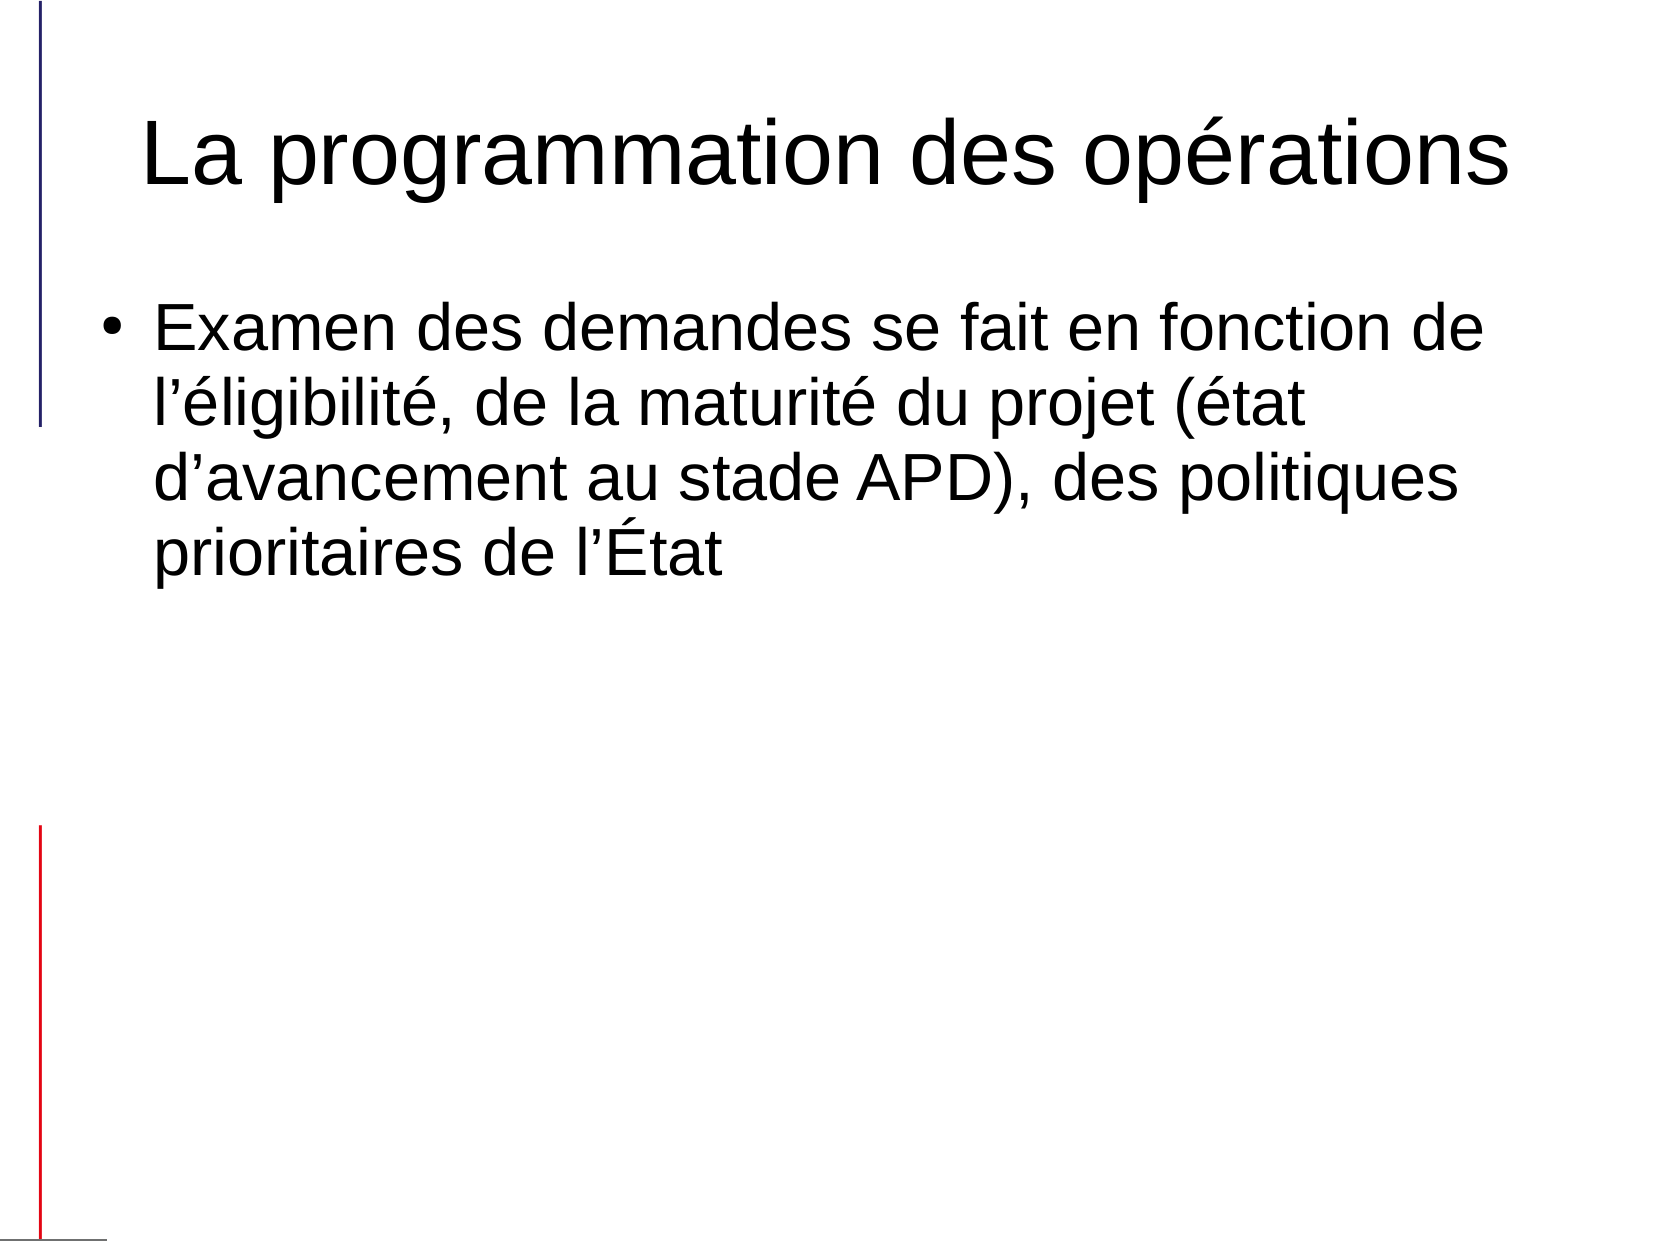

# La programmation des opérations
Examen des demandes se fait en fonction de l’éligibilité, de la maturité du projet (état d’avancement au stade APD), des politiques prioritaires de l’État